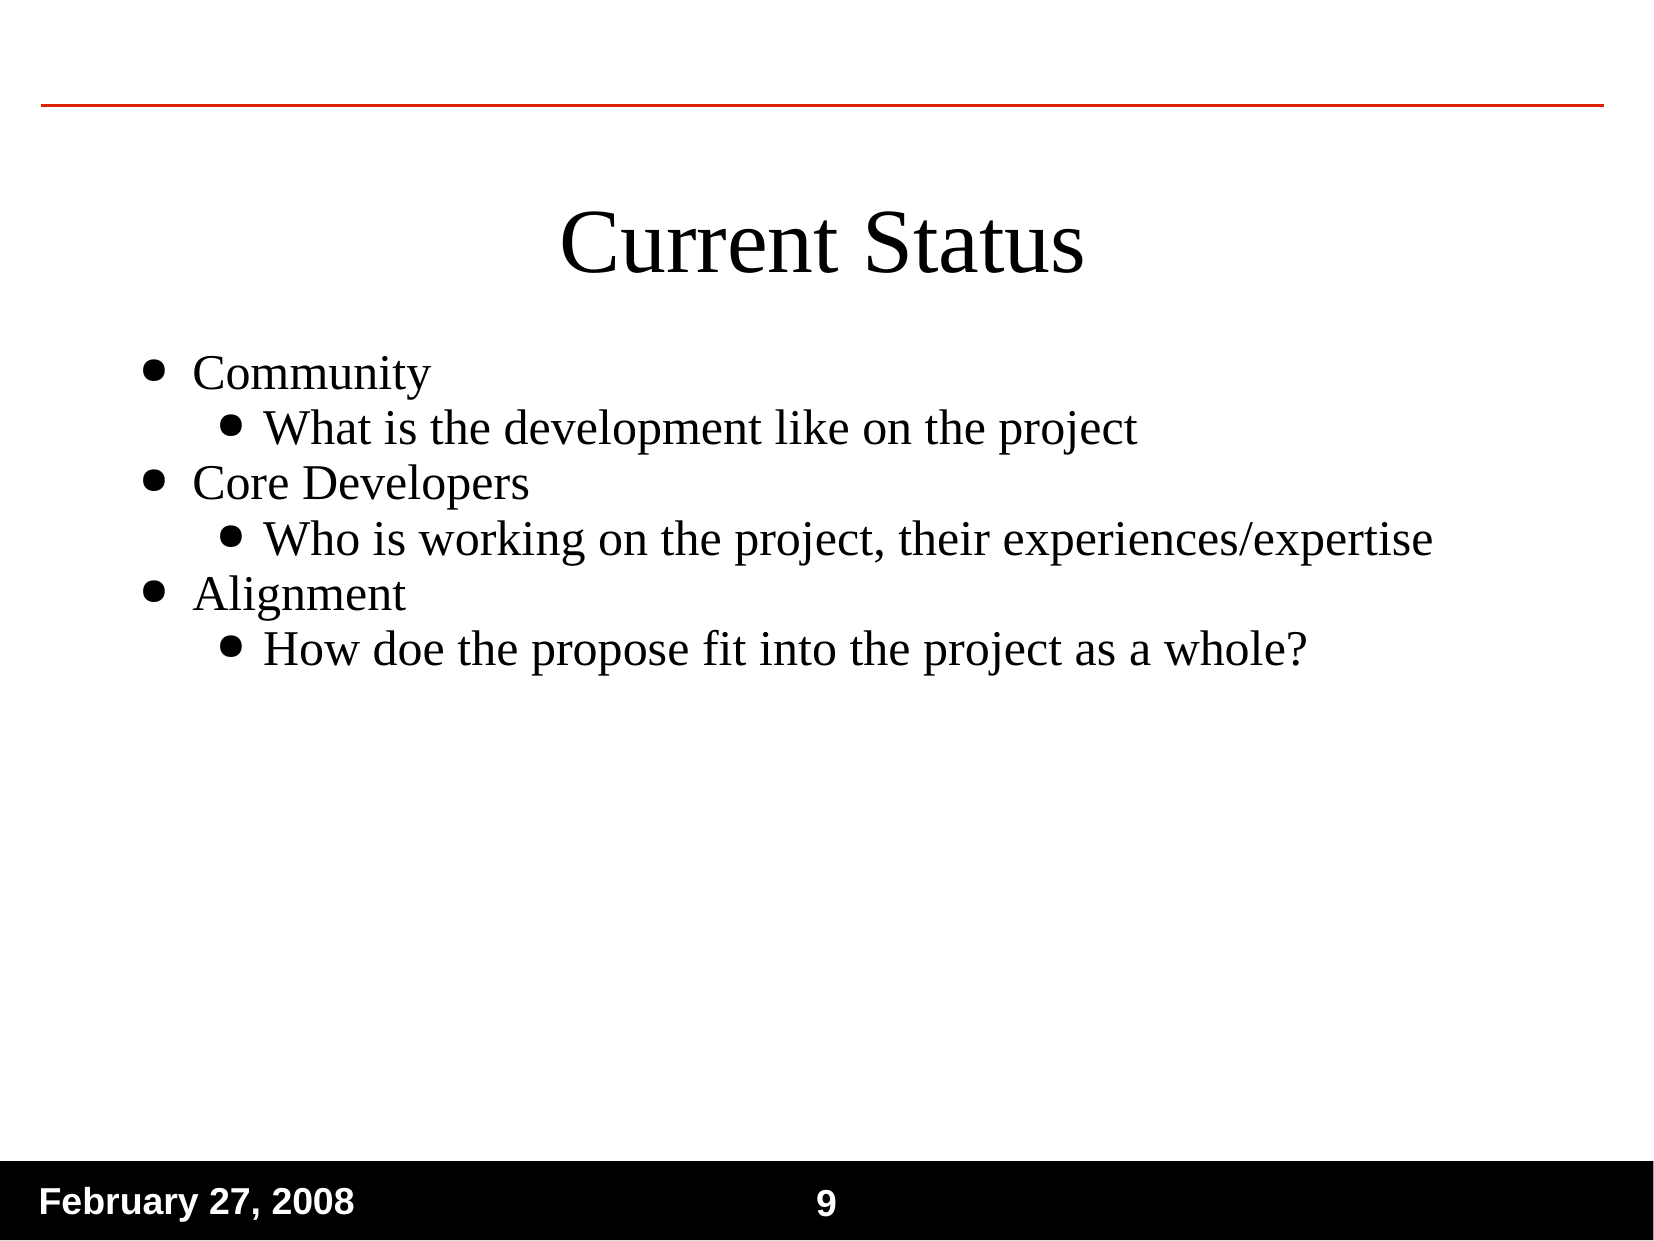

# Current Status
Community
What is the development like on the project
Core Developers
Who is working on the project, their experiences/expertise
Alignment
How doe the propose fit into the project as a whole?